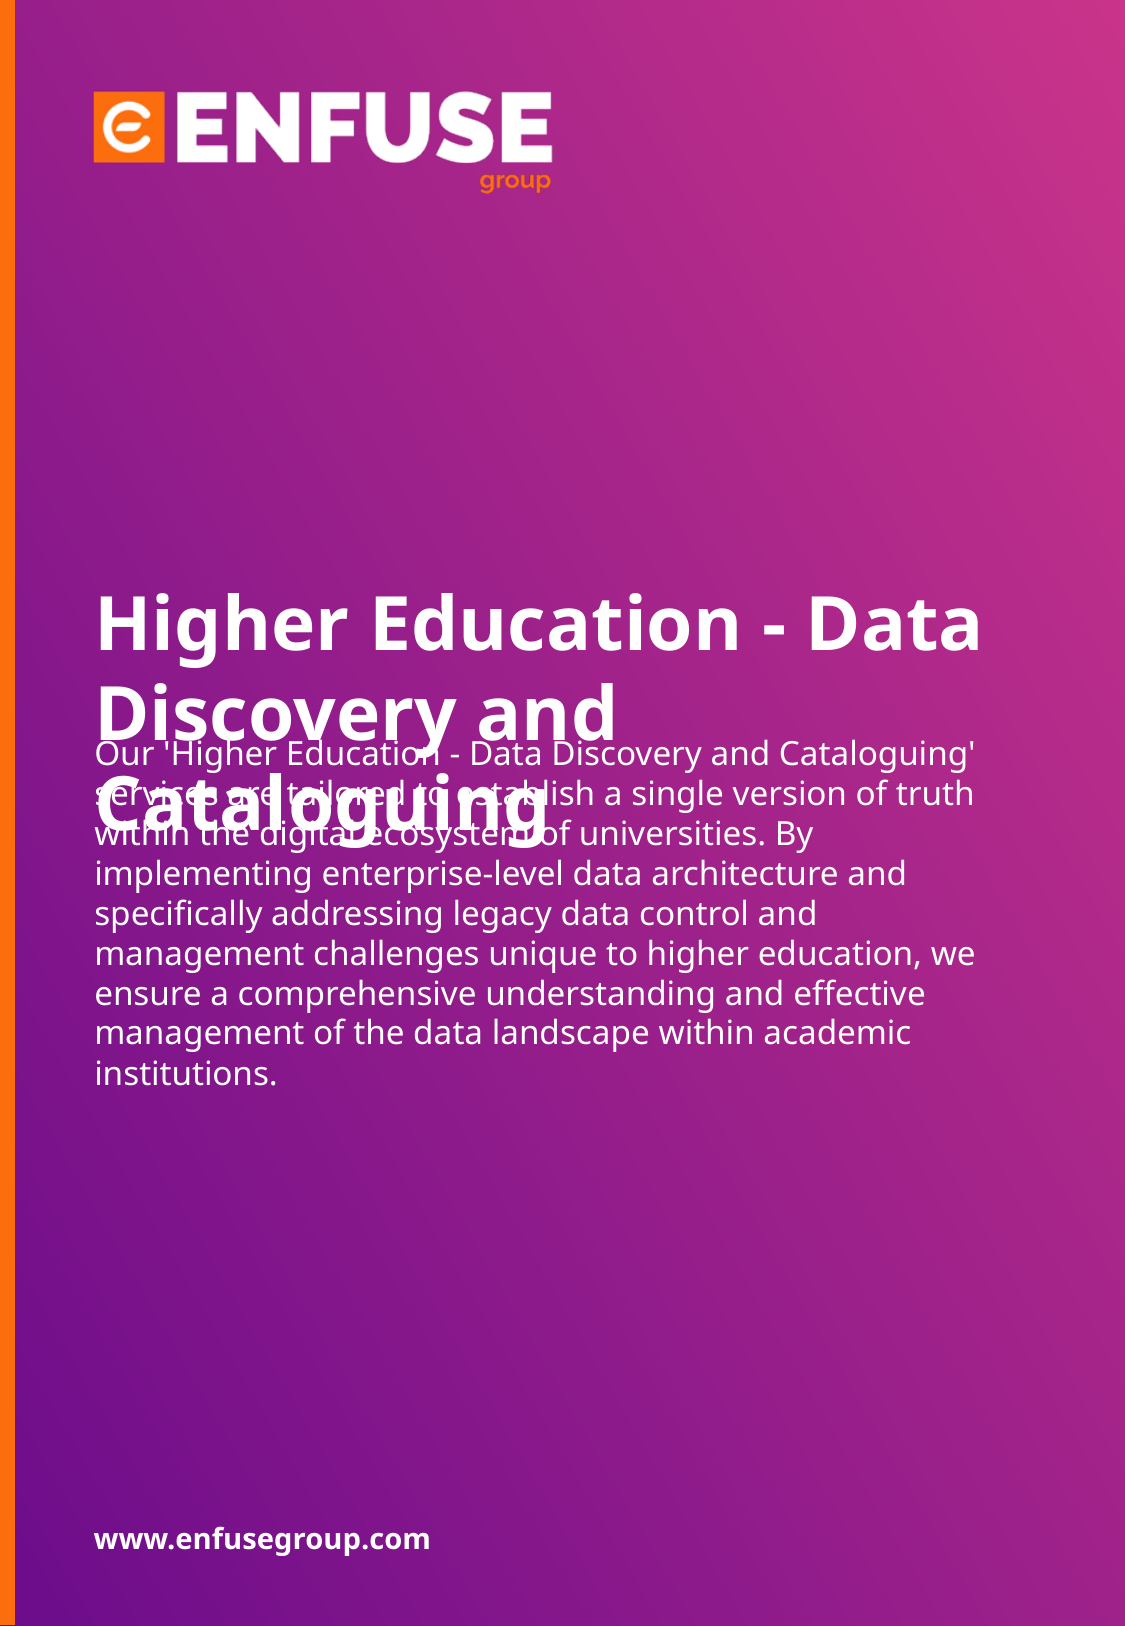

Higher Education - Data Discovery and Cataloguing
Our 'Higher Education - Data Discovery and Cataloguing' services are tailored to establish a single version of truth within the digital ecosystem of universities. By implementing enterprise-level data architecture and specifically addressing legacy data control and management challenges unique to higher education, we ensure a comprehensive understanding and effective management of the data landscape within academic institutions.